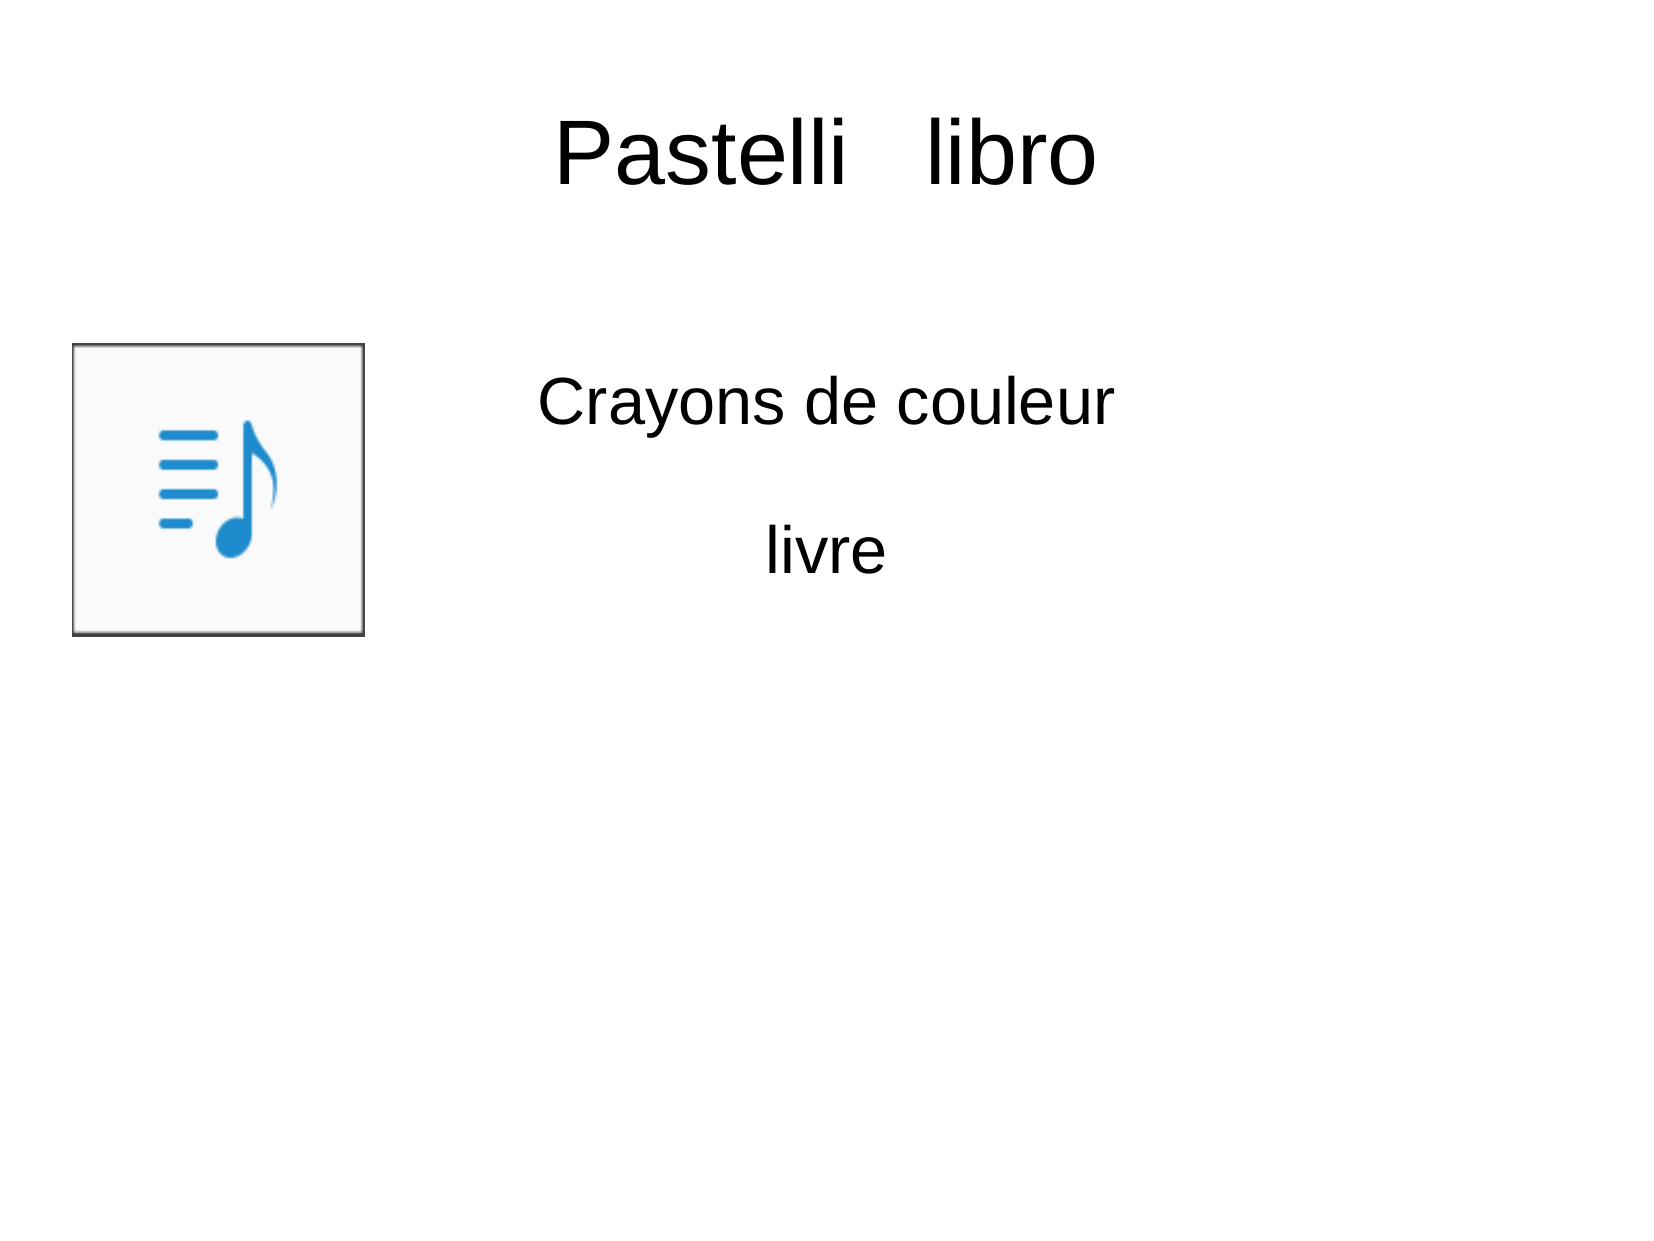

# Pastelli libro
Crayons de couleur
livre